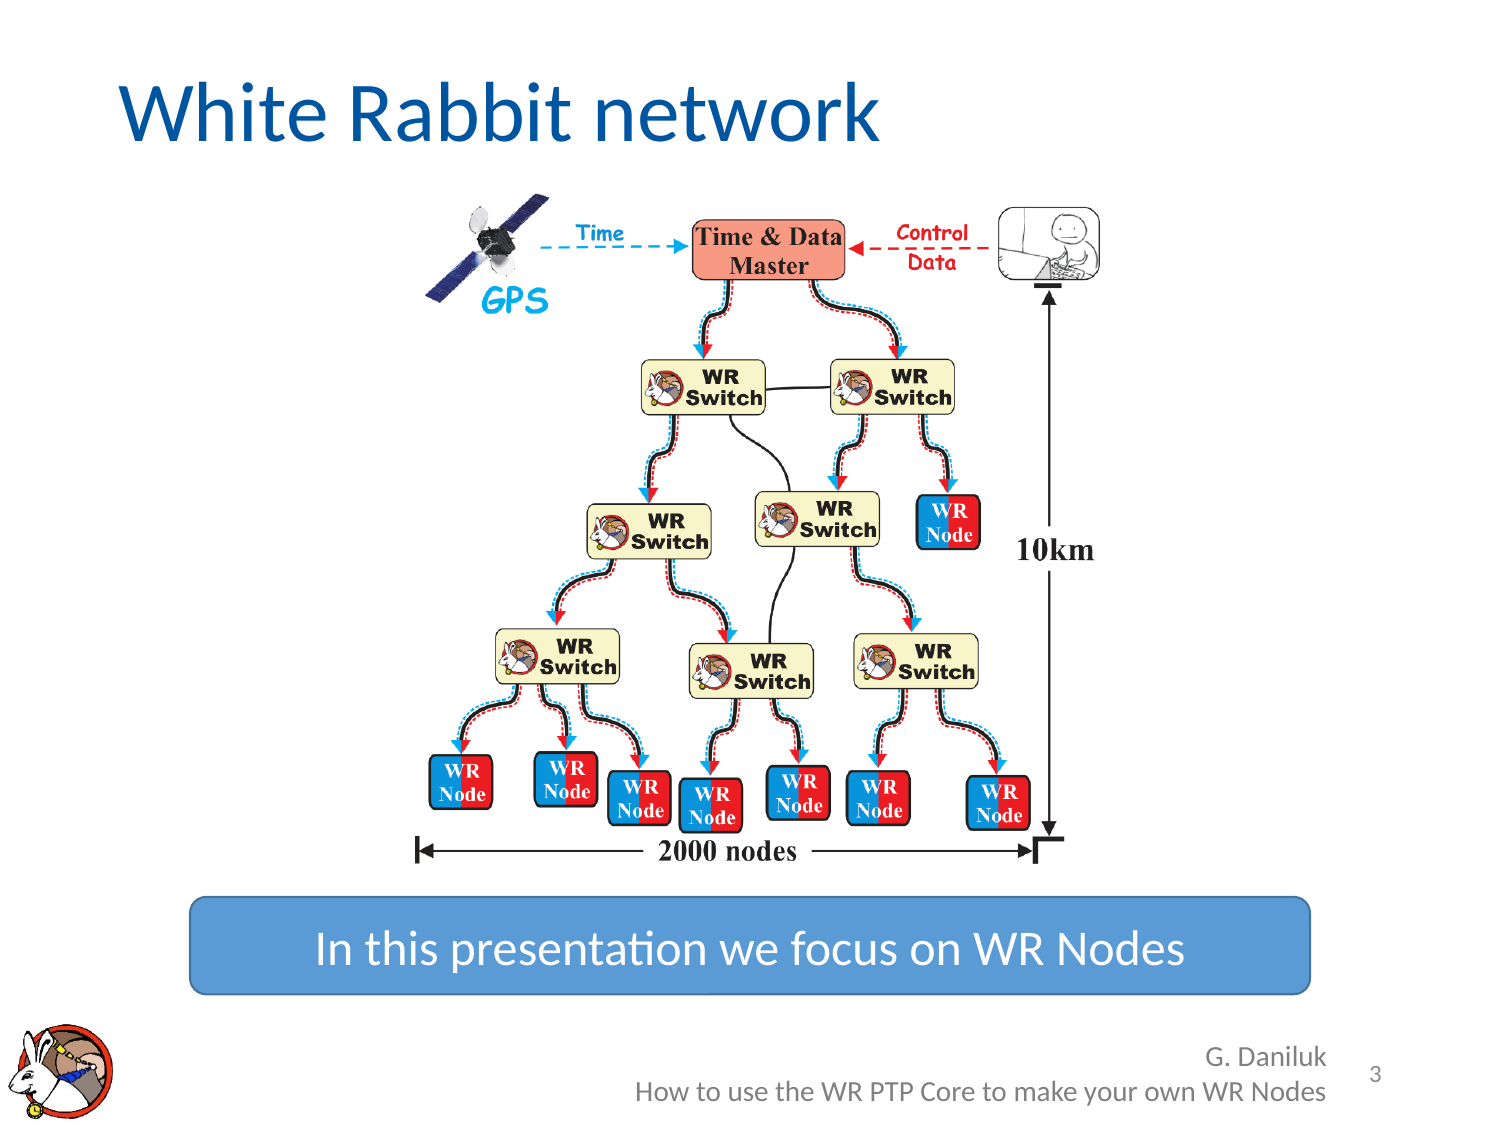

# White Rabbit network
In this presentation we focus on WR Nodes
G. Daniluk
How to use the WR PTP Core to make your own WR Nodes